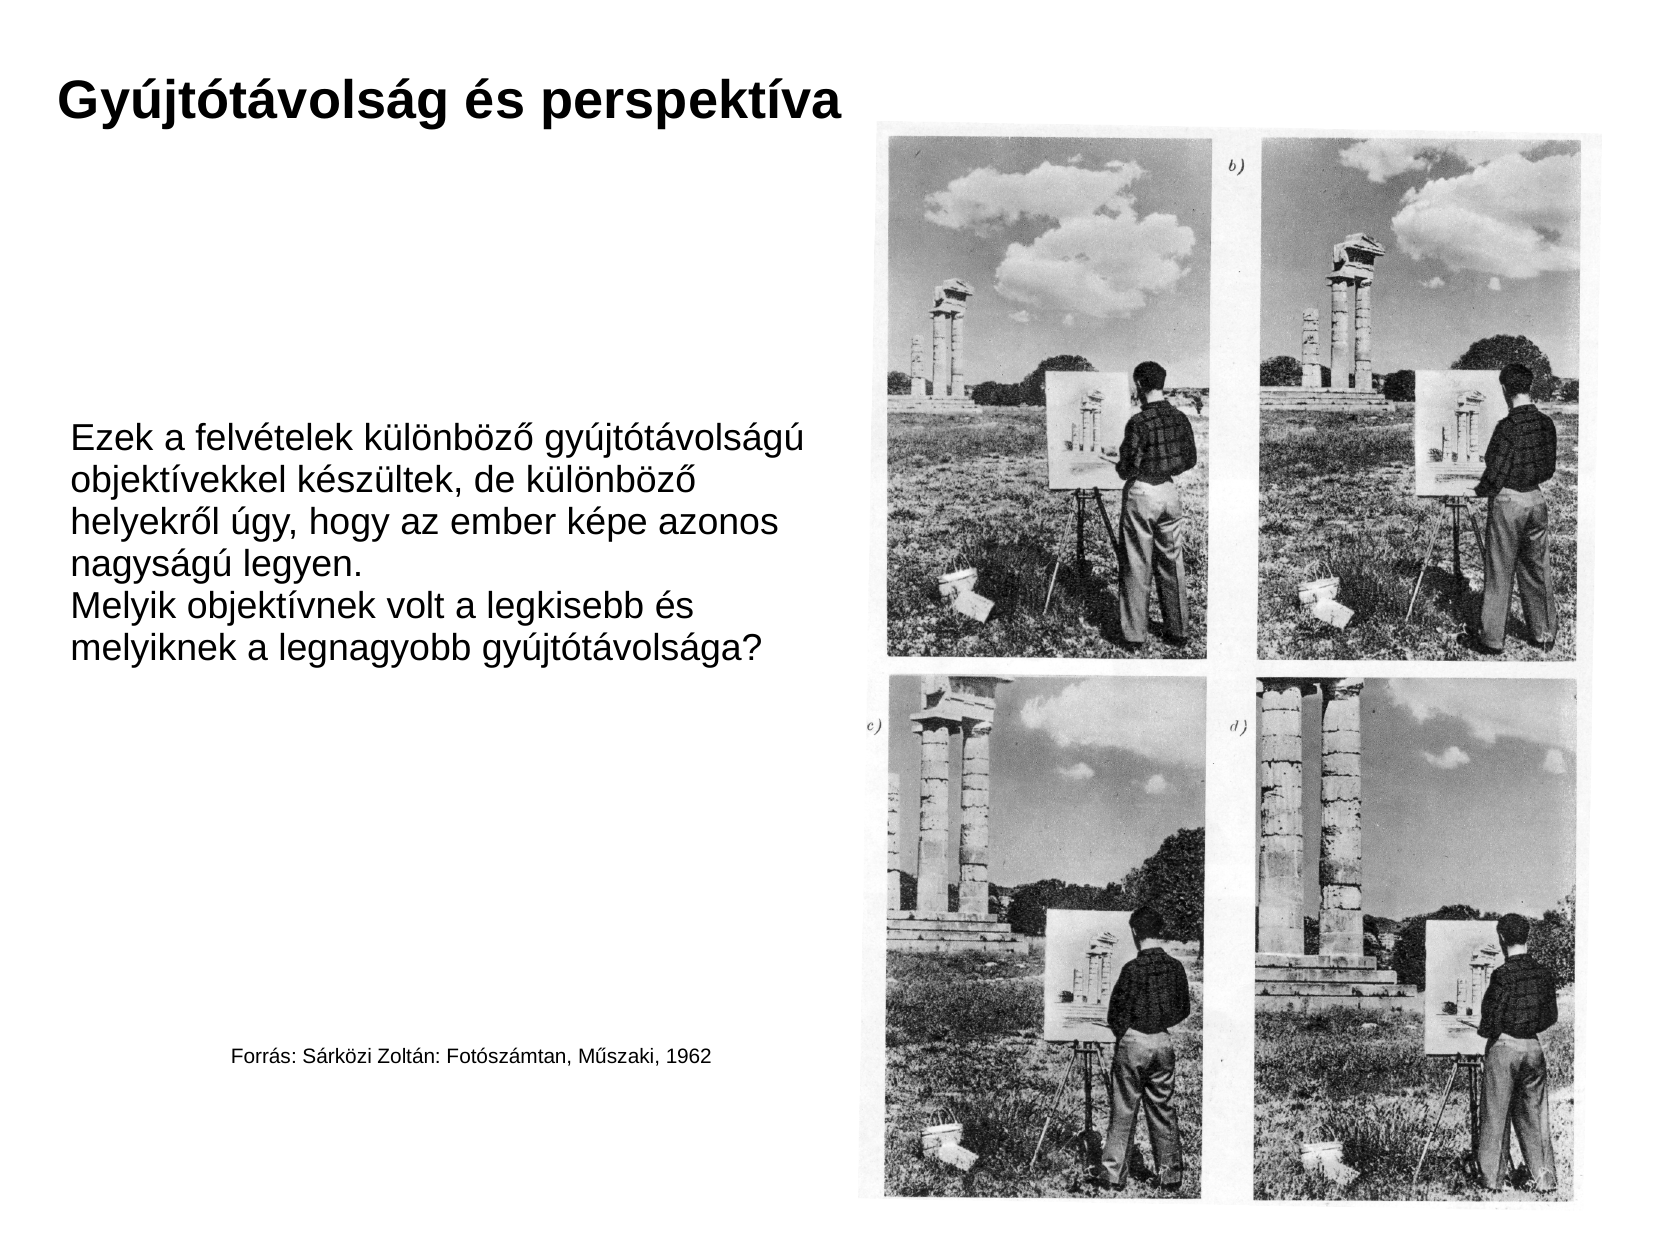

Gyújtótávolság és perspektíva
Ezek a felvételek különböző gyújtótávolságú
objektívekkel készültek, de különböző
helyekről úgy, hogy az ember képe azonos
nagyságú legyen.
Melyik objektívnek volt a legkisebb és
melyiknek a legnagyobb gyújtótávolsága?
Forrás: Sárközi Zoltán: Fotószámtan, Műszaki, 1962